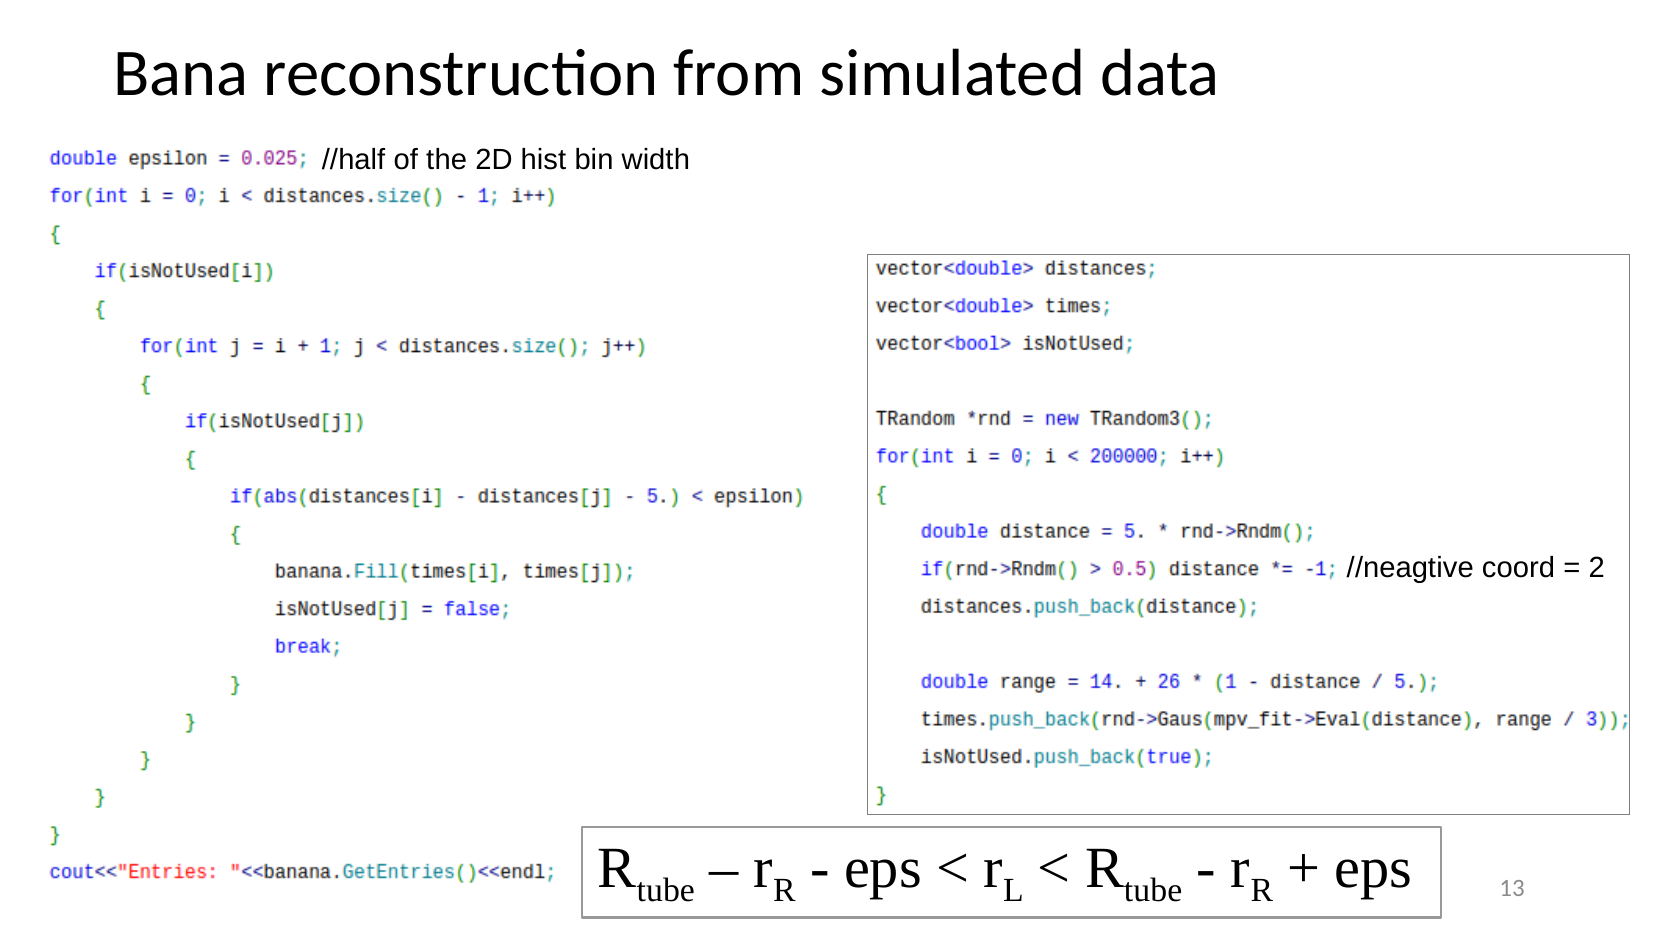

# Bana reconstruction from simulated data
//half of the 2D hist bin width
//neagtive coord = 2
Rtube – rR - eps < rL < Rtube - rR + eps
13